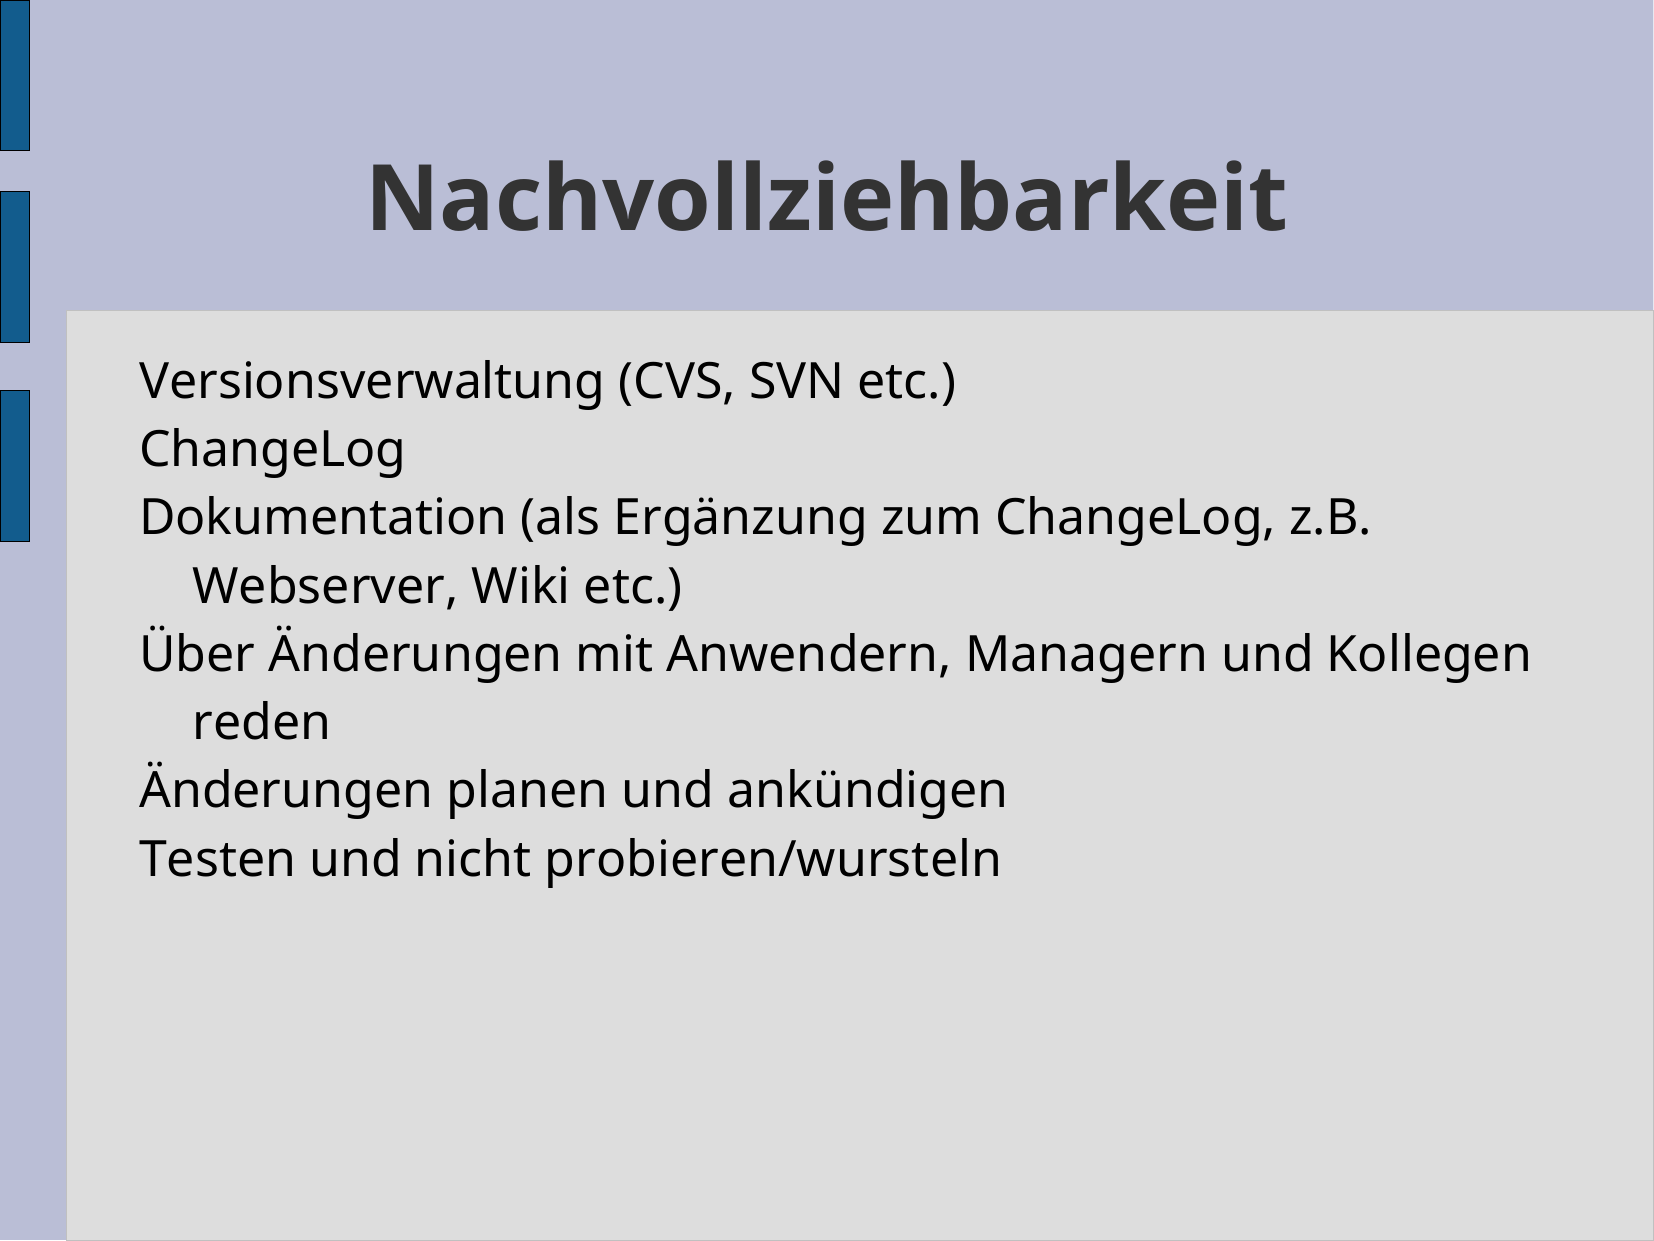

# Nachvollziehbarkeit
Versionsverwaltung (CVS, SVN etc.)
ChangeLog
Dokumentation (als Ergänzung zum ChangeLog, z.B. Webserver, Wiki etc.)
Über Änderungen mit Anwendern, Managern und Kollegen reden
Änderungen planen und ankündigen
Testen und nicht probieren/wursteln